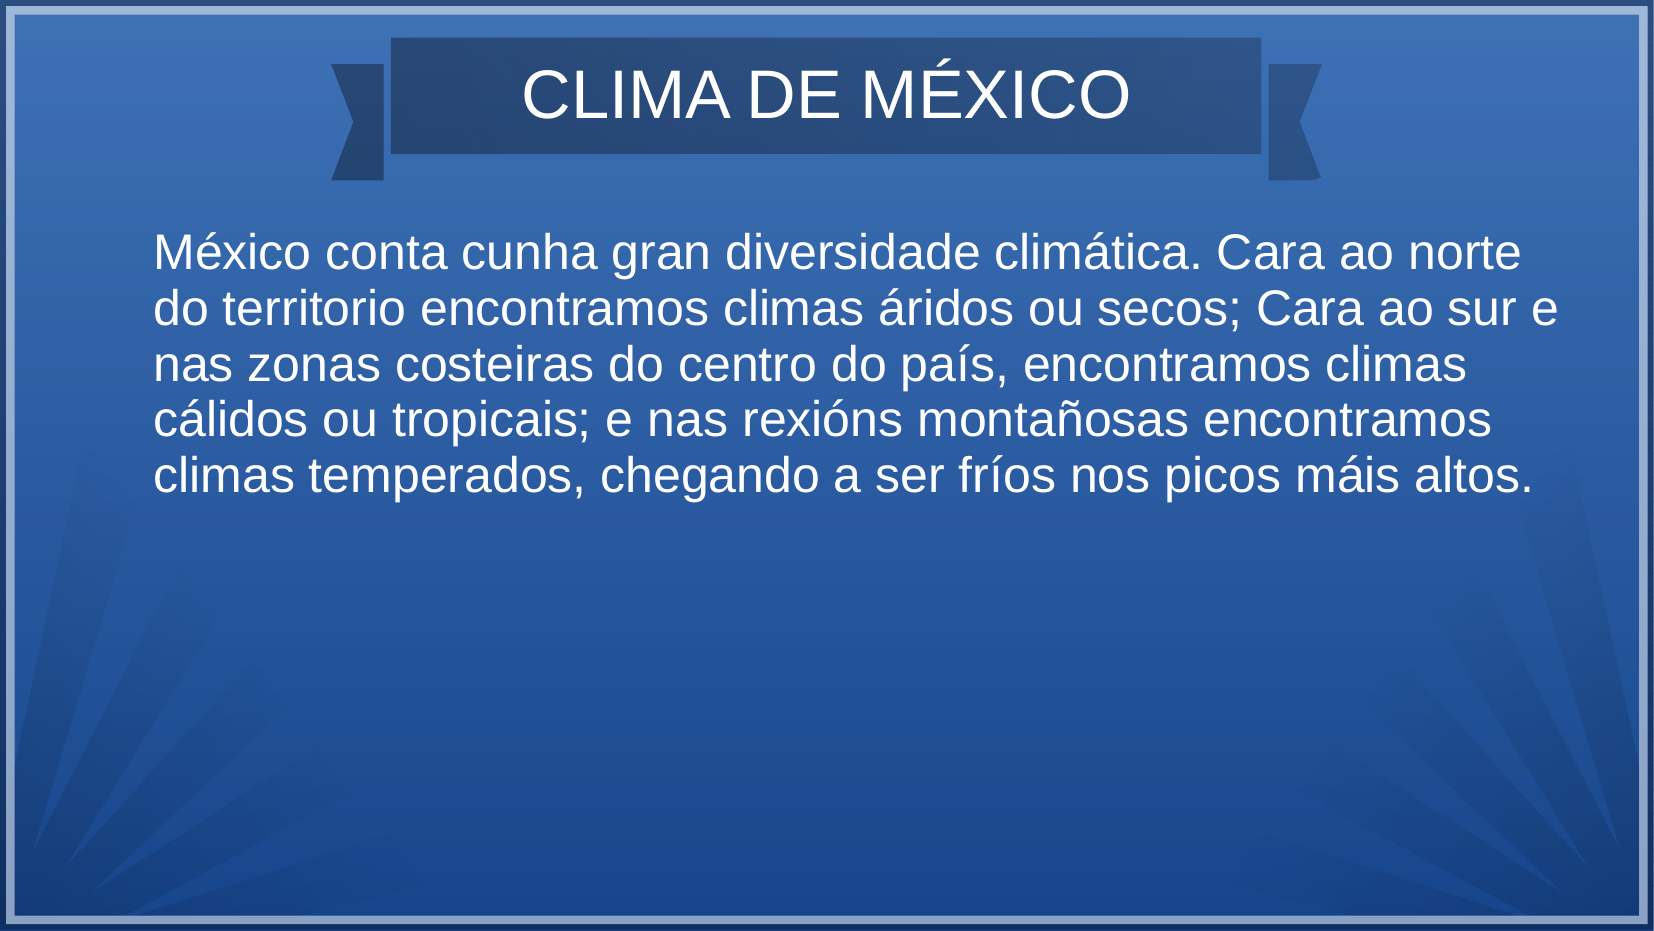

# CLIMA DE MÉXICO
México conta cunha gran diversidade climática. Cara ao norte do territorio encontramos climas áridos ou secos; Cara ao sur e nas zonas costeiras do centro do país, encontramos climas cálidos ou tropicais; e nas rexións montañosas encontramos climas temperados, chegando a ser fríos nos picos máis altos.